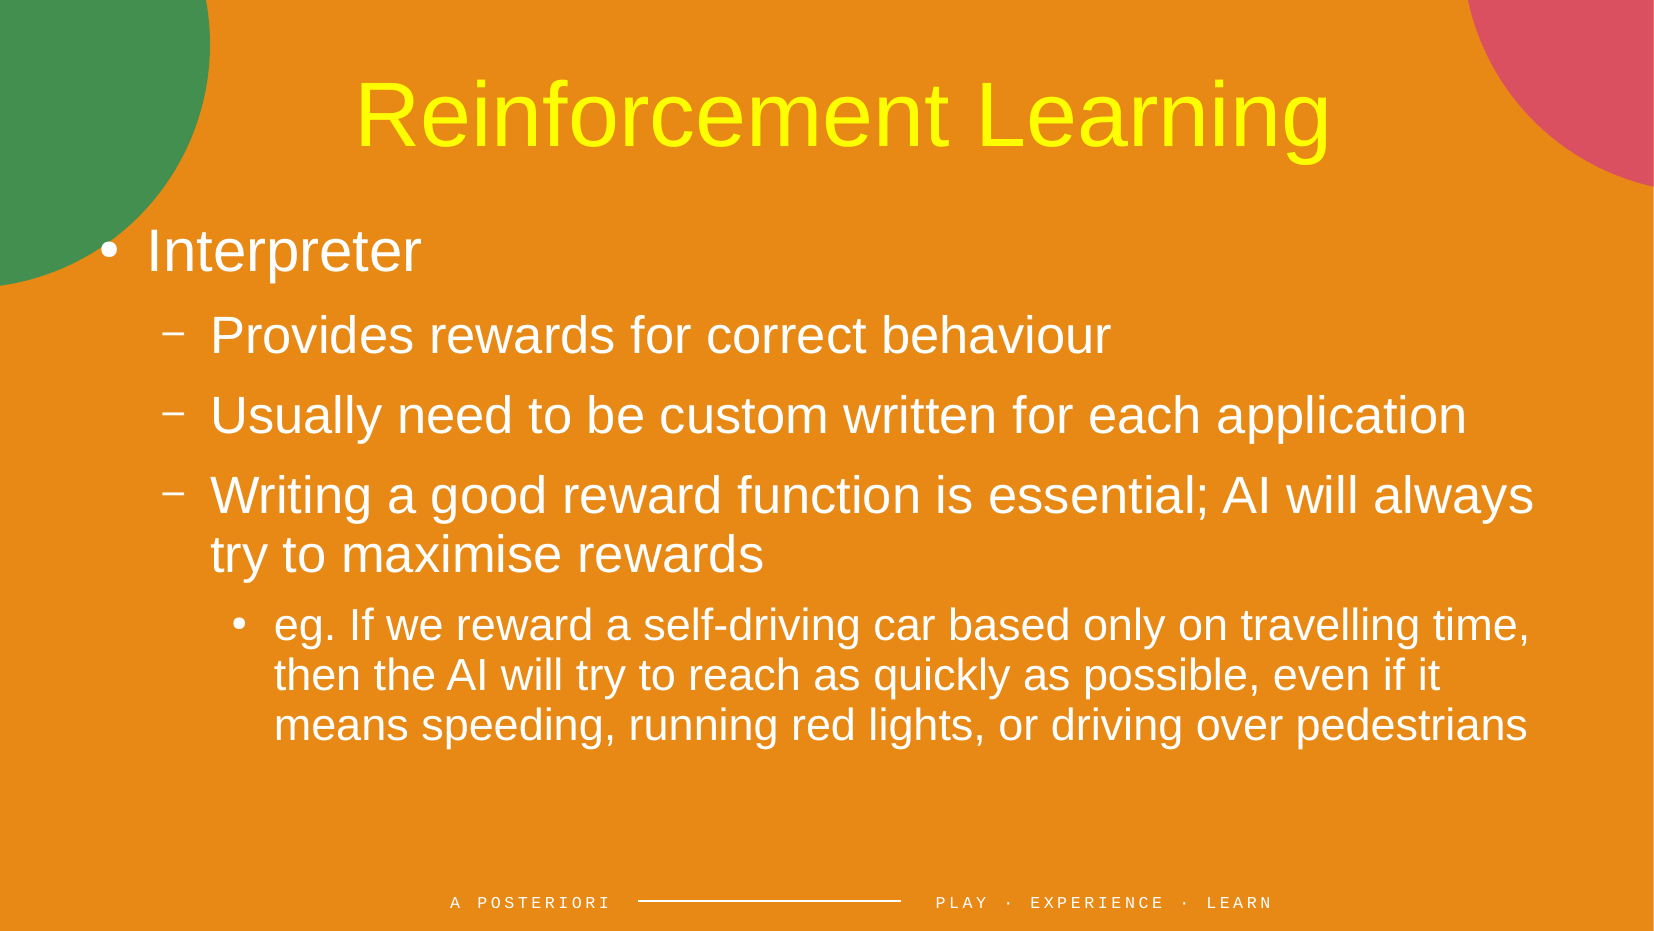

# Reinforcement Learning
Interpreter
Provides rewards for correct behaviour
Usually need to be custom written for each application
Writing a good reward function is essential; AI will always try to maximise rewards
eg. If we reward a self-driving car based only on travelling time, then the AI will try to reach as quickly as possible, even if it means speeding, running red lights, or driving over pedestrians